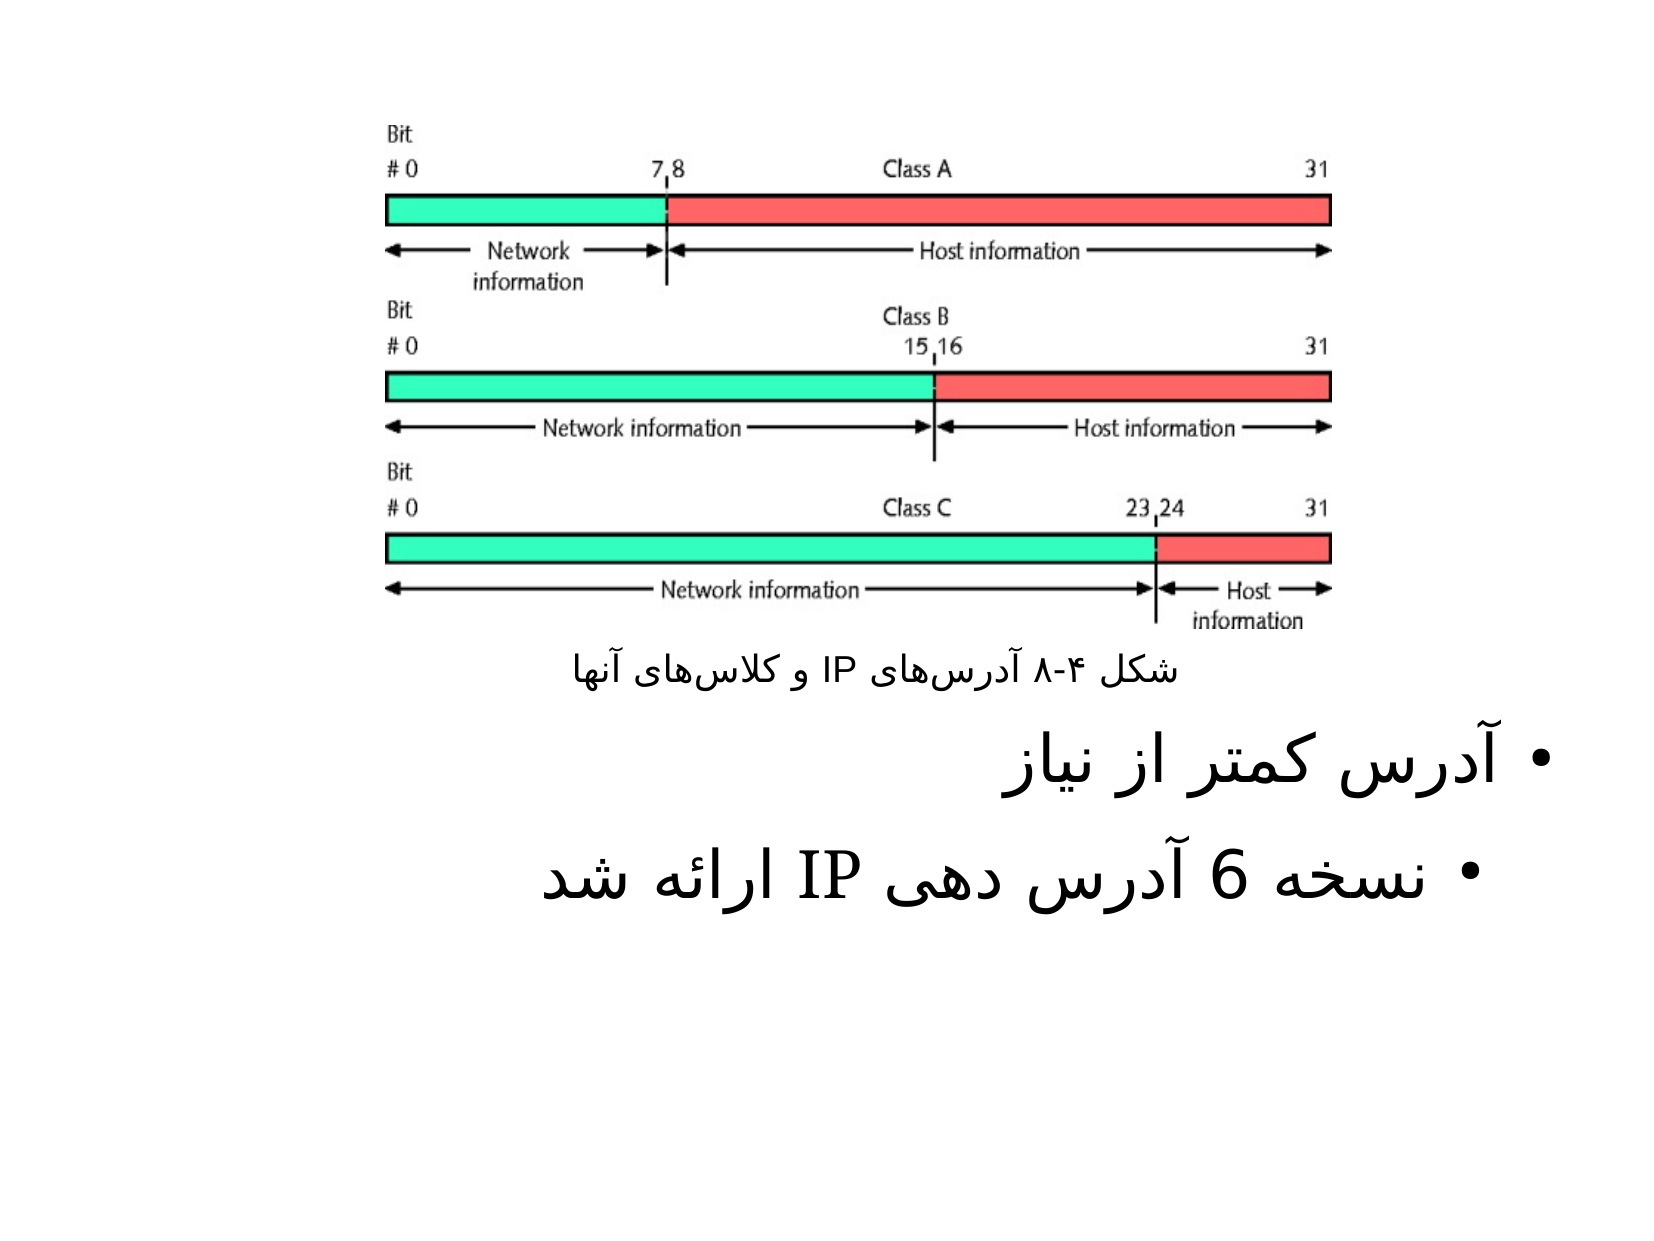

شکل ۴-۸ آدرس‌های IP و کلاس‌های آنها
# آدرس کمتر از نیاز
نسخه 6 آدرس دهی IP ارائه شد